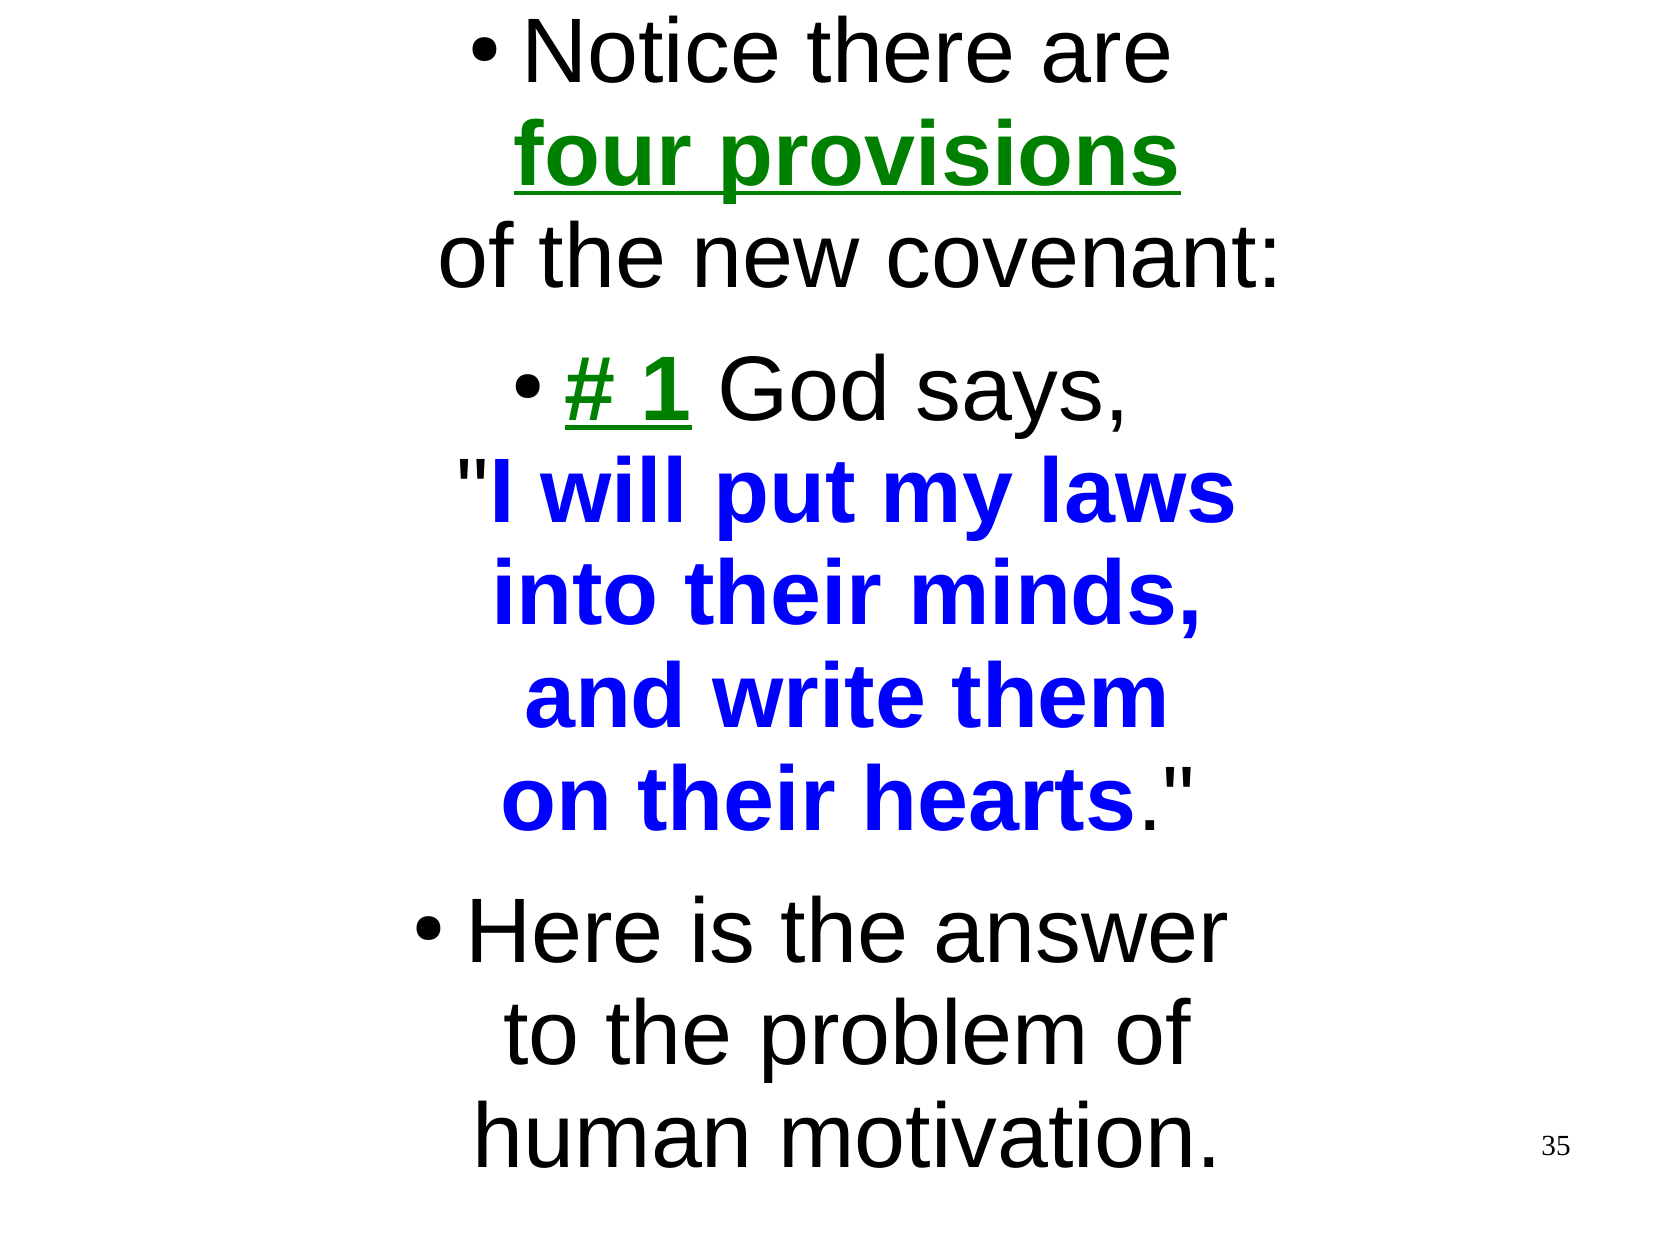

# Notice there are four provisions of the new covenant:
# 1 God says, "I will put my laws into their minds, and write them on their hearts."
Here is the answer
to the problem of
human motivation.
35